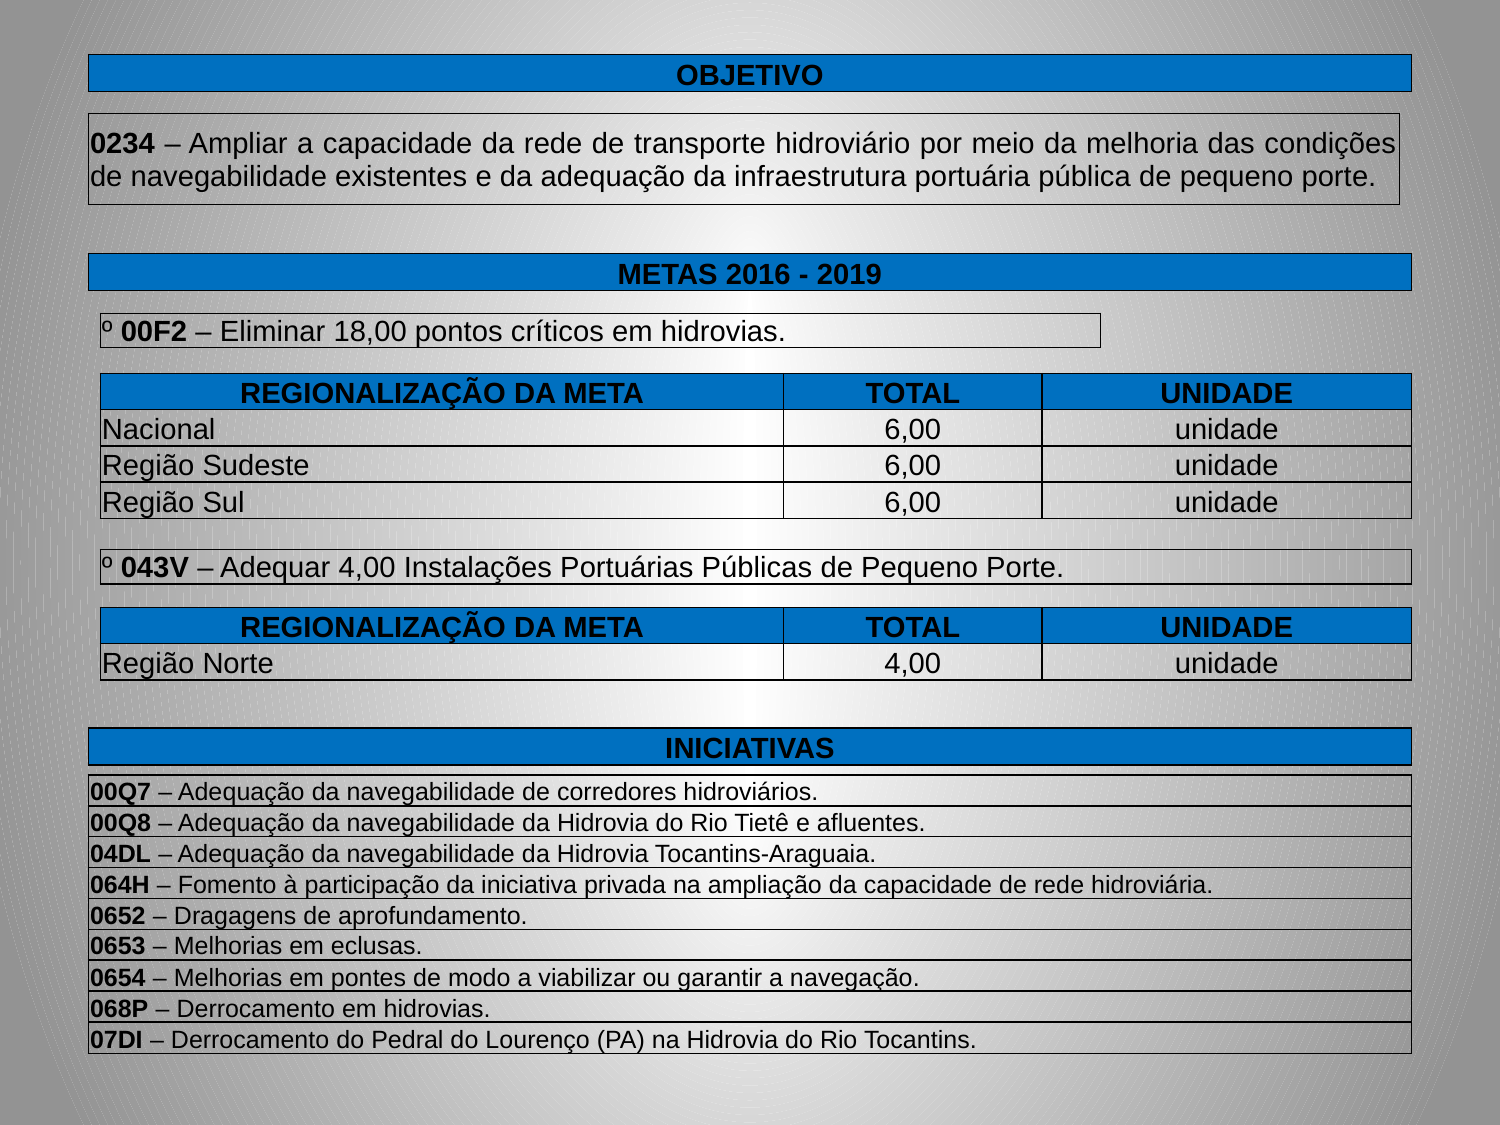

| OBJETIVO |
| --- |
| 0234 – Ampliar a capacidade da rede de transporte hidroviário por meio da melhoria das condições de navegabilidade existentes e da adequação da infraestrutura portuária pública de pequeno porte. |
| --- |
| METAS 2016 - 2019 |
| --- |
| º 00F2 – Eliminar 18,00 pontos críticos em hidrovias. |
| --- |
| REGIONALIZAÇÃO DA META | TOTAL | UNIDADE |
| --- | --- | --- |
| Nacional | 6,00 | unidade |
| Região Sudeste | 6,00 | unidade |
| Região Sul | 6,00 | unidade |
| º 043V – Adequar 4,00 Instalações Portuárias Públicas de Pequeno Porte. |
| --- |
| REGIONALIZAÇÃO DA META | TOTAL | UNIDADE |
| --- | --- | --- |
| Região Norte | 4,00 | unidade |
| INICIATIVAS |
| --- |
| 00Q7 – Adequação da navegabilidade de corredores hidroviários. |
| --- |
| 00Q8 – Adequação da navegabilidade da Hidrovia do Rio Tietê e afluentes. |
| 04DL – Adequação da navegabilidade da Hidrovia Tocantins-Araguaia. |
| 064H – Fomento à participação da iniciativa privada na ampliação da capacidade de rede hidroviária. |
| 0652 – Dragagens de aprofundamento. |
| 0653 – Melhorias em eclusas. |
| 0654 – Melhorias em pontes de modo a viabilizar ou garantir a navegação. |
| 068P – Derrocamento em hidrovias. |
| 07DI – Derrocamento do Pedral do Lourenço (PA) na Hidrovia do Rio Tocantins. |